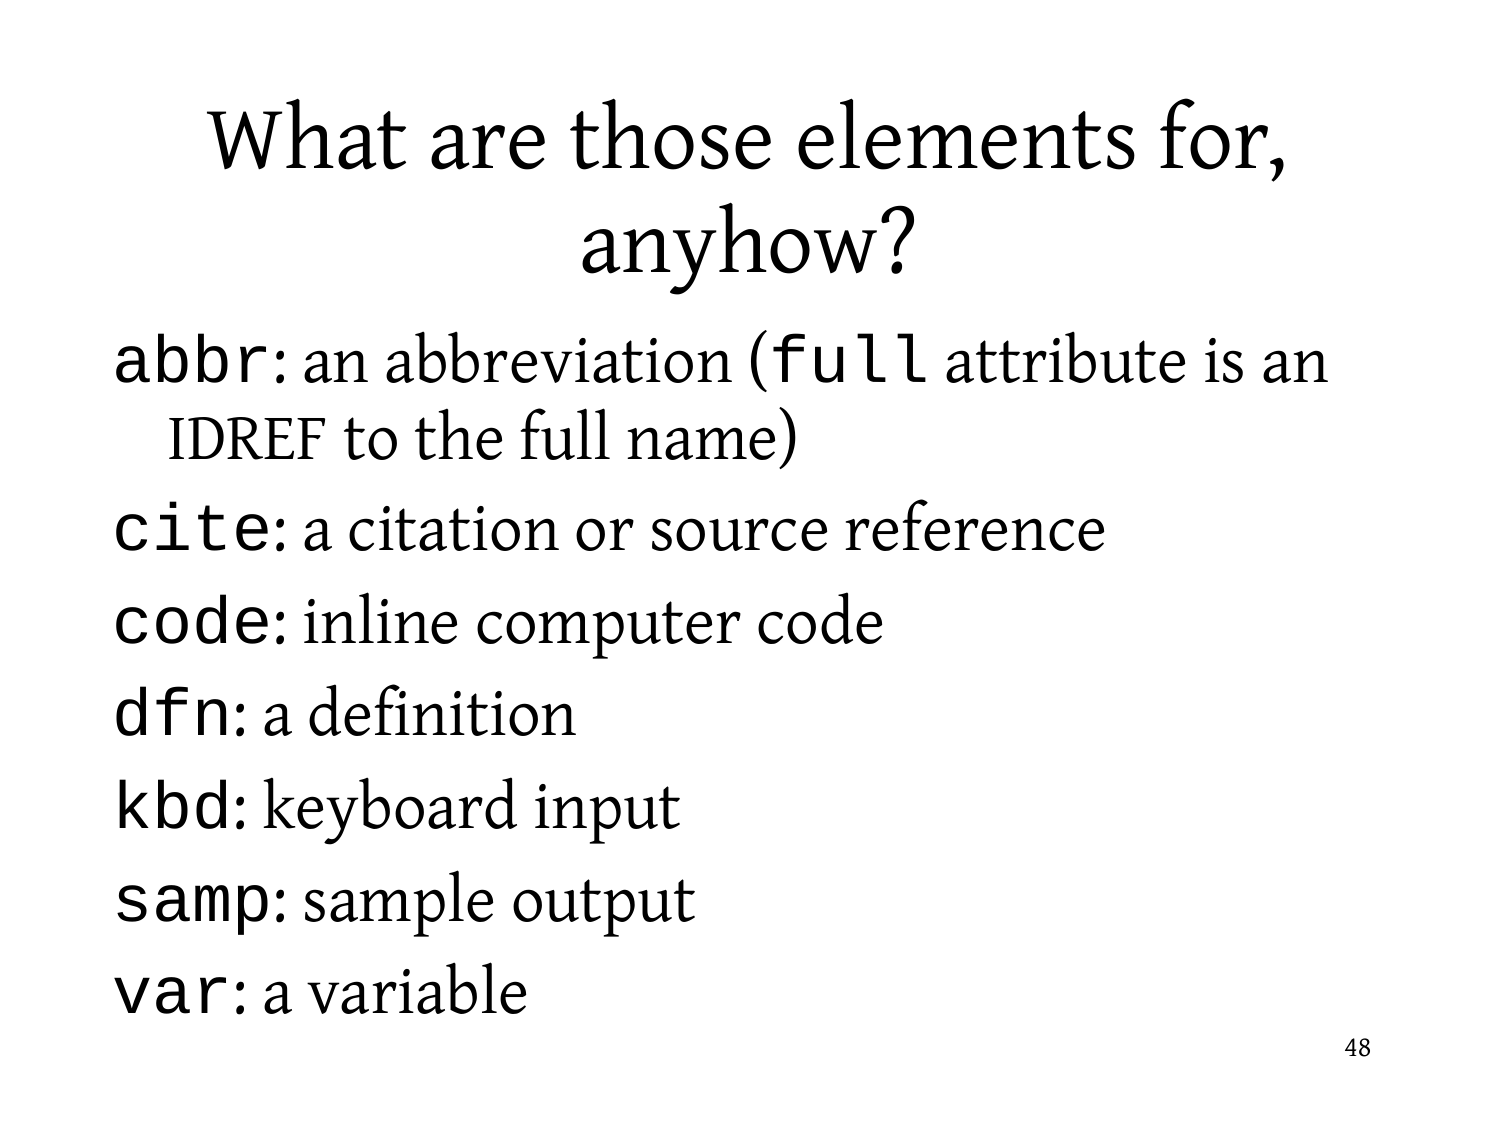

# What are those elements for, anyhow?
abbr: an abbreviation (full attribute is an IDREF to the full name)
cite: a citation or source reference
code: inline computer code
dfn: a definition
kbd: keyboard input
samp: sample output
var: a variable